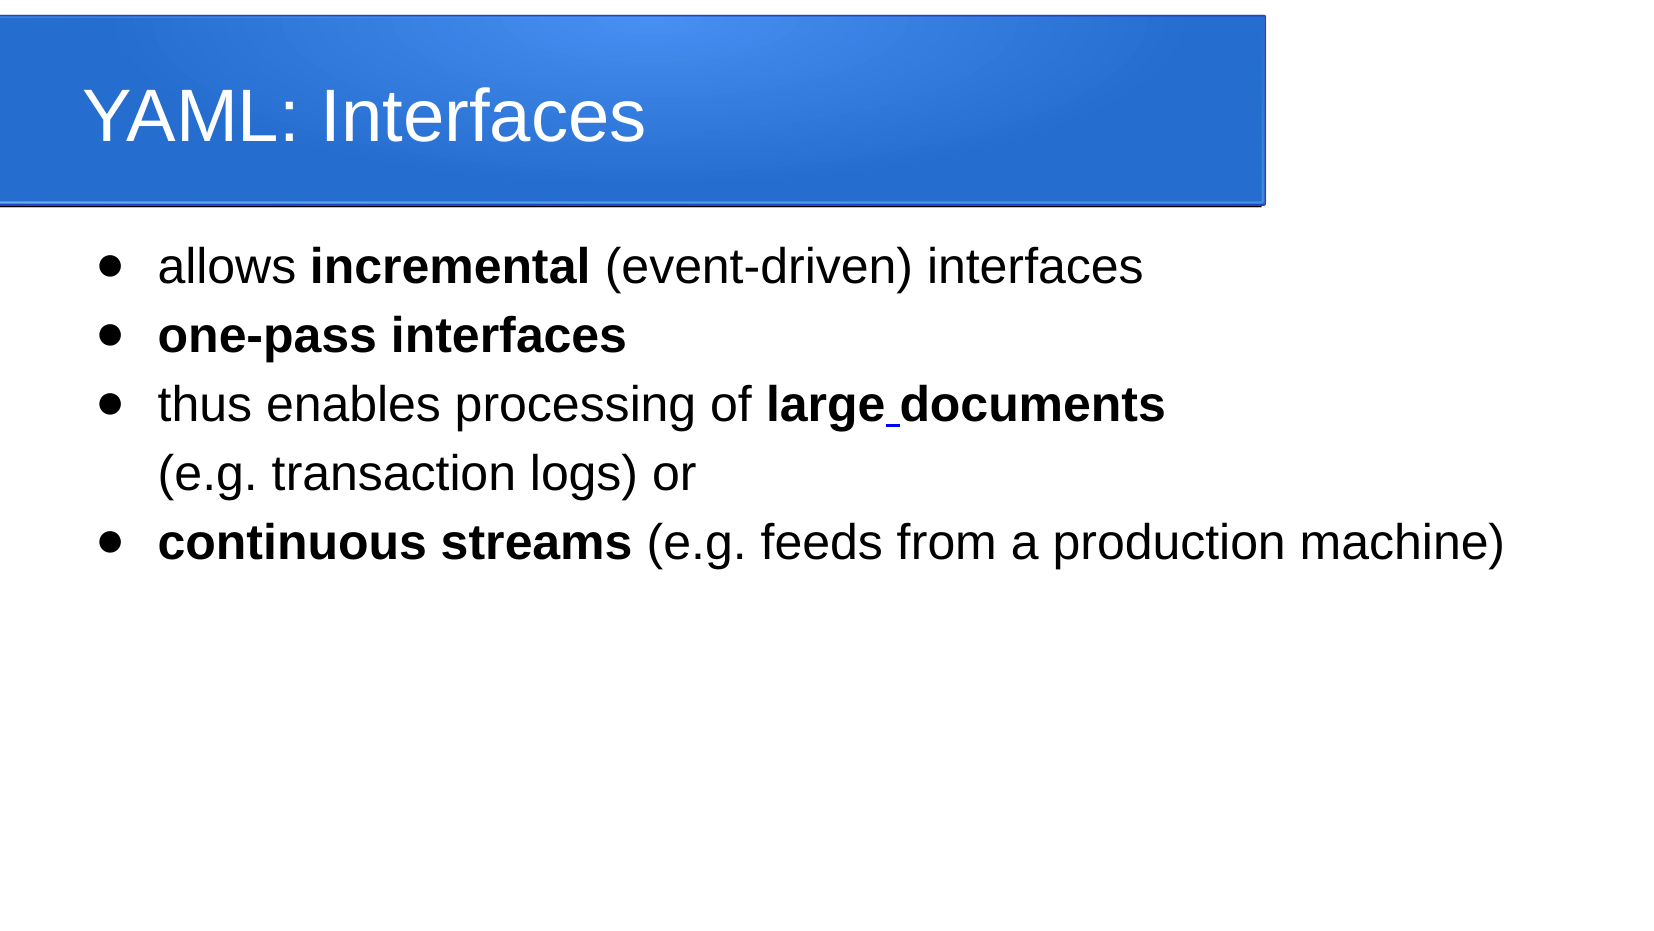

YAML: Interfaces
allows incremental (event-driven) interfaces
one-pass interfaces
thus enables processing of large documents
(e.g. transaction logs) or
continuous streams (e.g. feeds from a production machine)